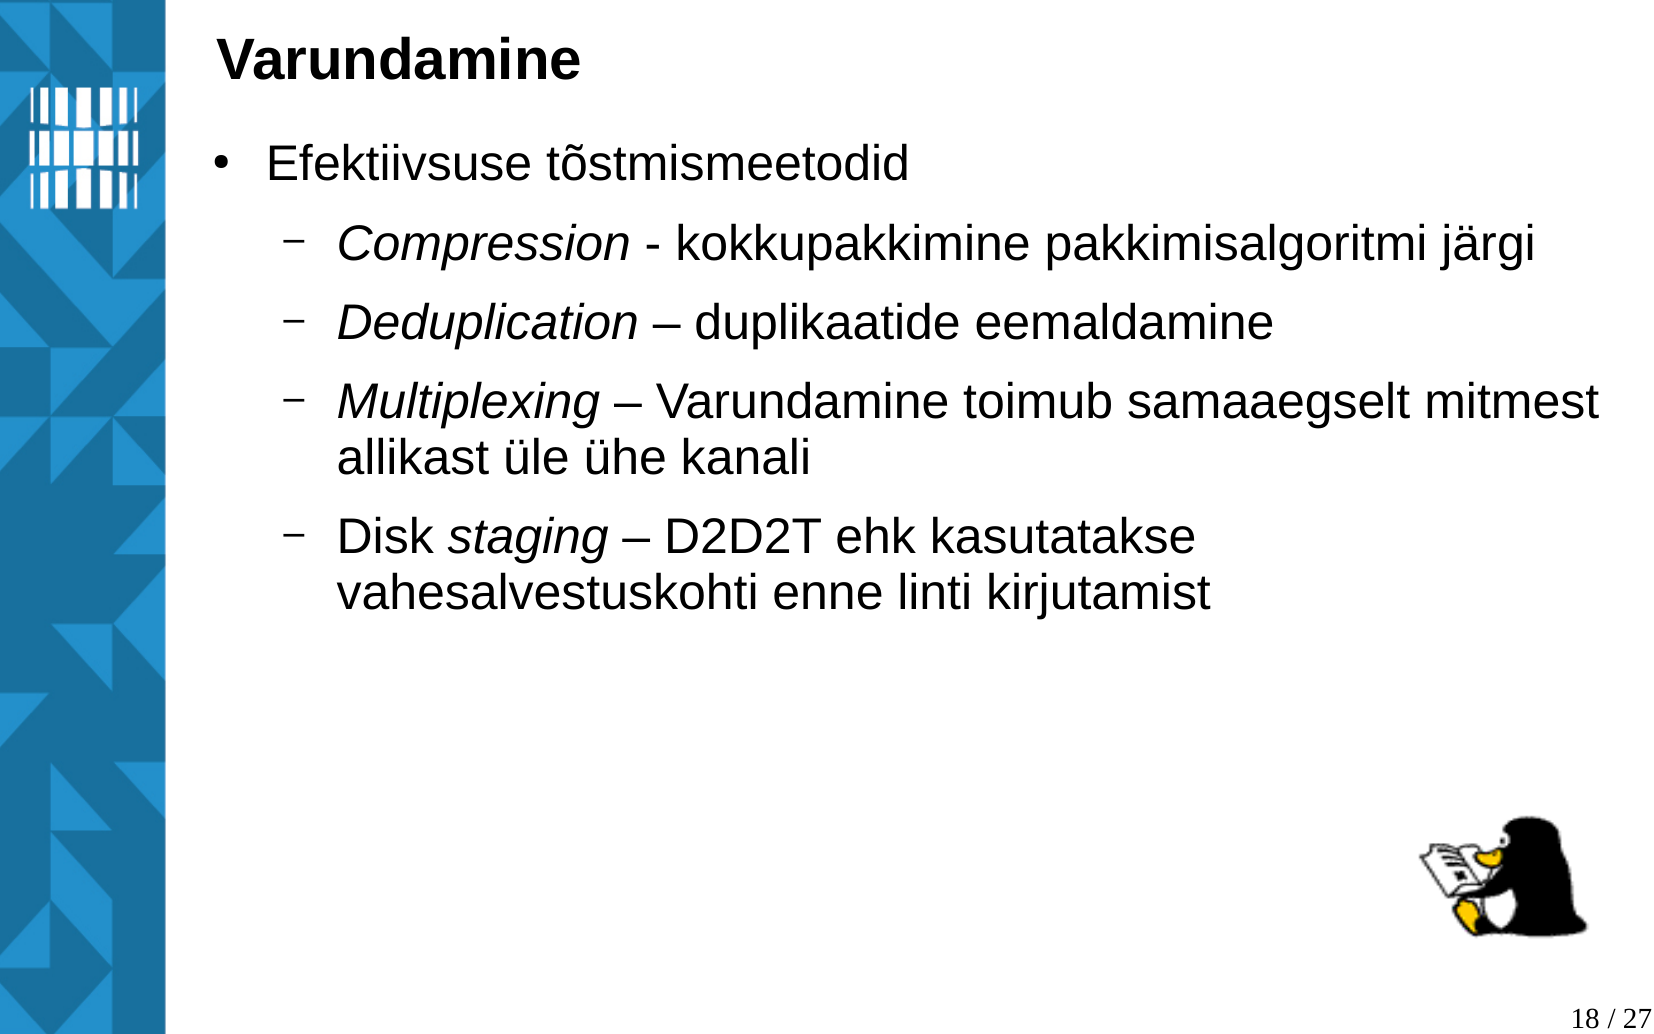

# Varundamine
Efektiivsuse tõstmismeetodid
Compression - kokkupakkimine pakkimisalgoritmi järgi
Deduplication – duplikaatide eemaldamine
Multiplexing – Varundamine toimub samaaegselt mitmest allikast üle ühe kanali
Disk staging – D2D2T ehk kasutatakse vahesalvestuskohti enne linti kirjutamist